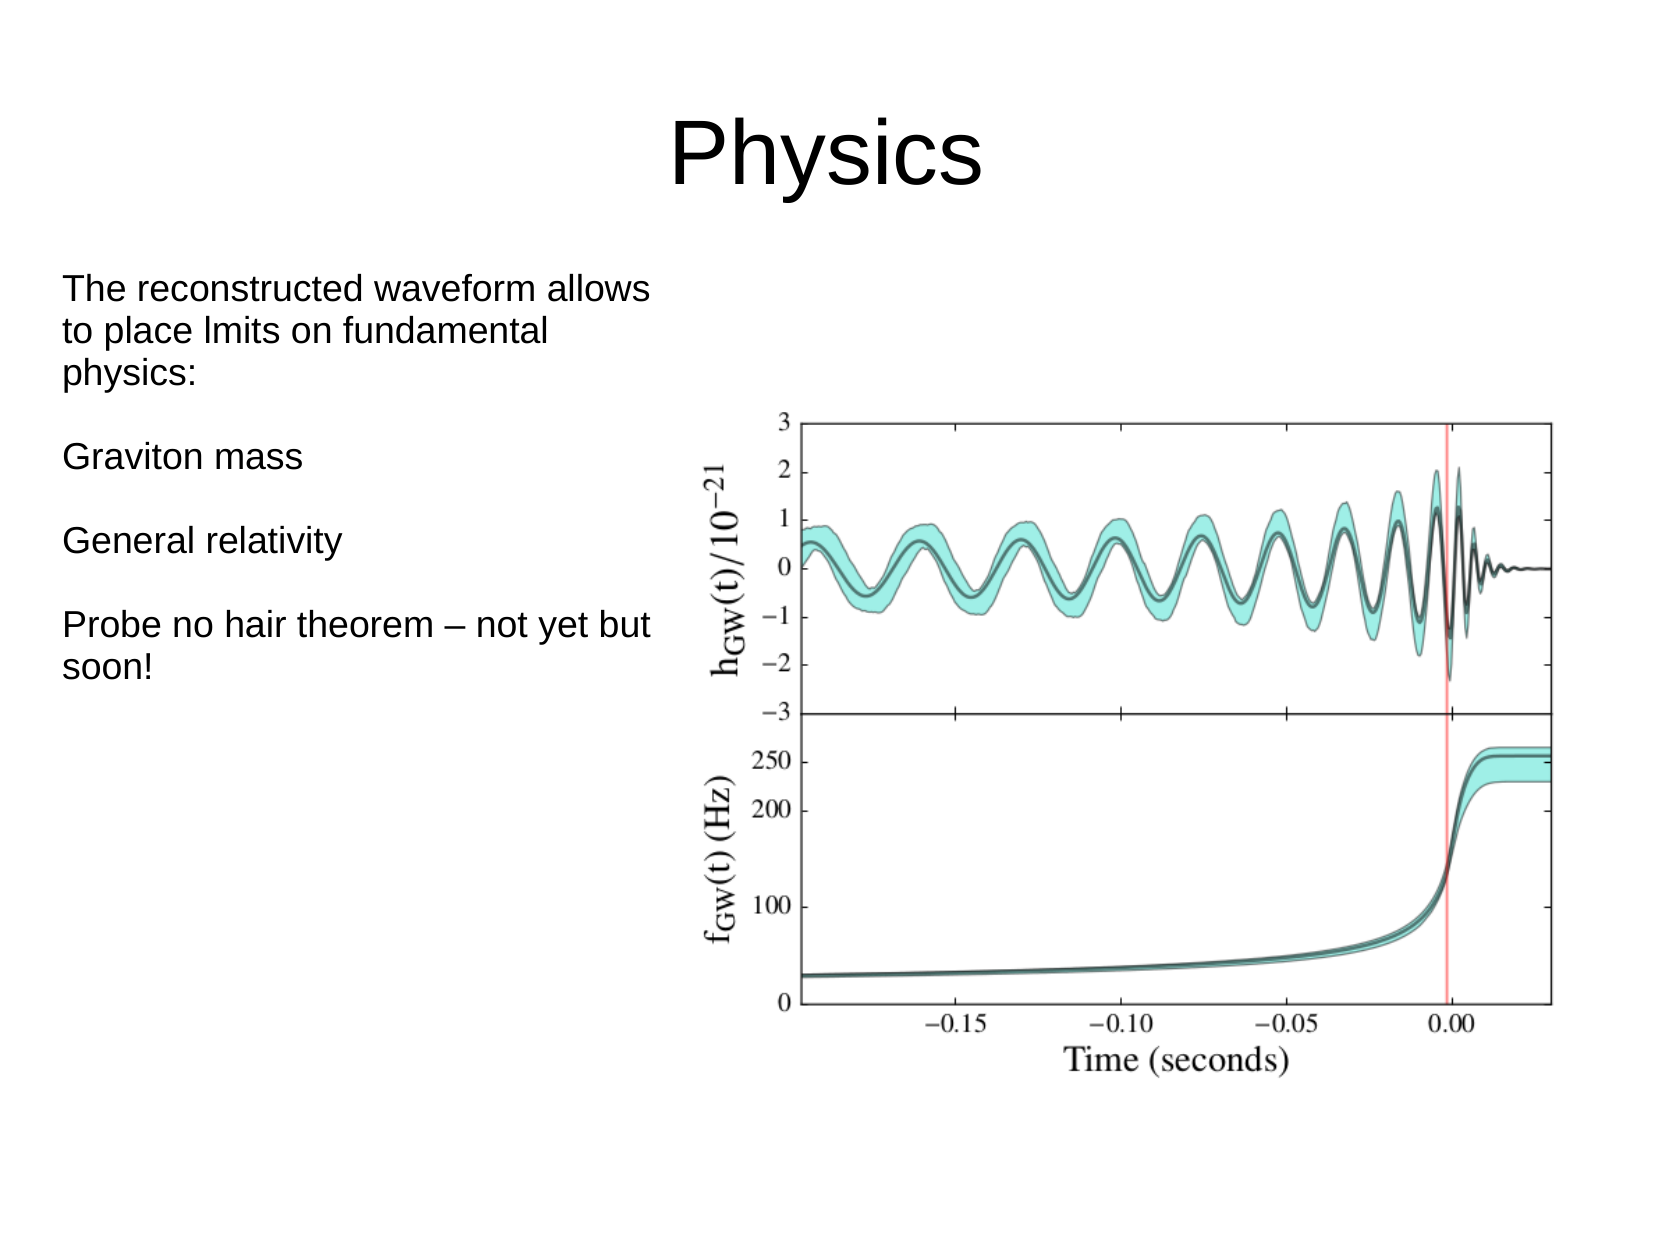

# Physics
The reconstructed waveform allows to place lmits on fundamental physics:
Graviton mass
General relativity
Probe no hair theorem – not yet but soon!